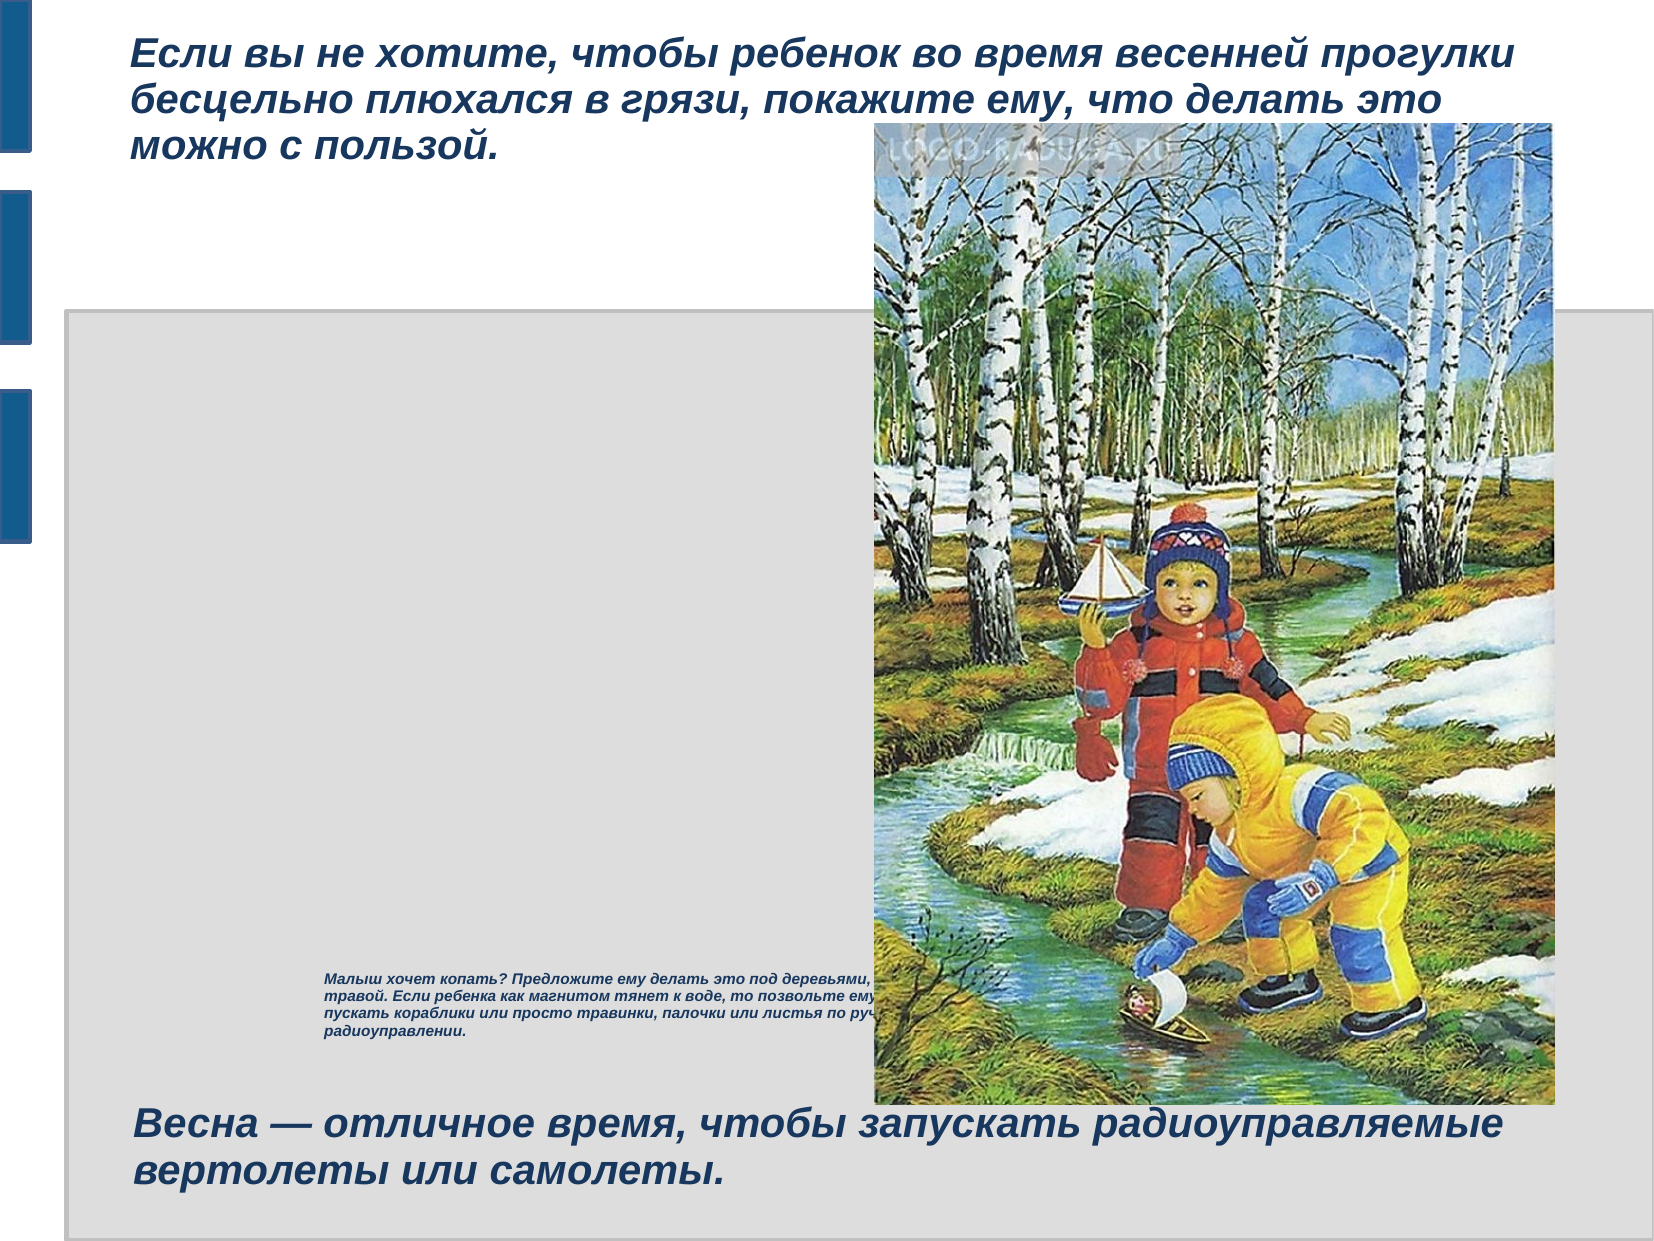

Если вы не хотите, чтобы ребенок во время весенней прогулки бесцельно плюхался в грязи, покажите ему, что делать это можно с пользой.
# Малыш хочет копать? Предложите ему делать это под деревьями, где земля хоть немного прикрыта листьями и травой. Если ребенка как магнитом тянет к воде, то позвольте ему пройтись по лужам, покажите, как интересно пускать кораблики или просто травинки, палочки или листья по ручьям. Можно взять с собой на прогулку игрушки на радиоуправлении.
Весна — отличное время, чтобы запускать радиоуправляемые вертолеты или самолеты.